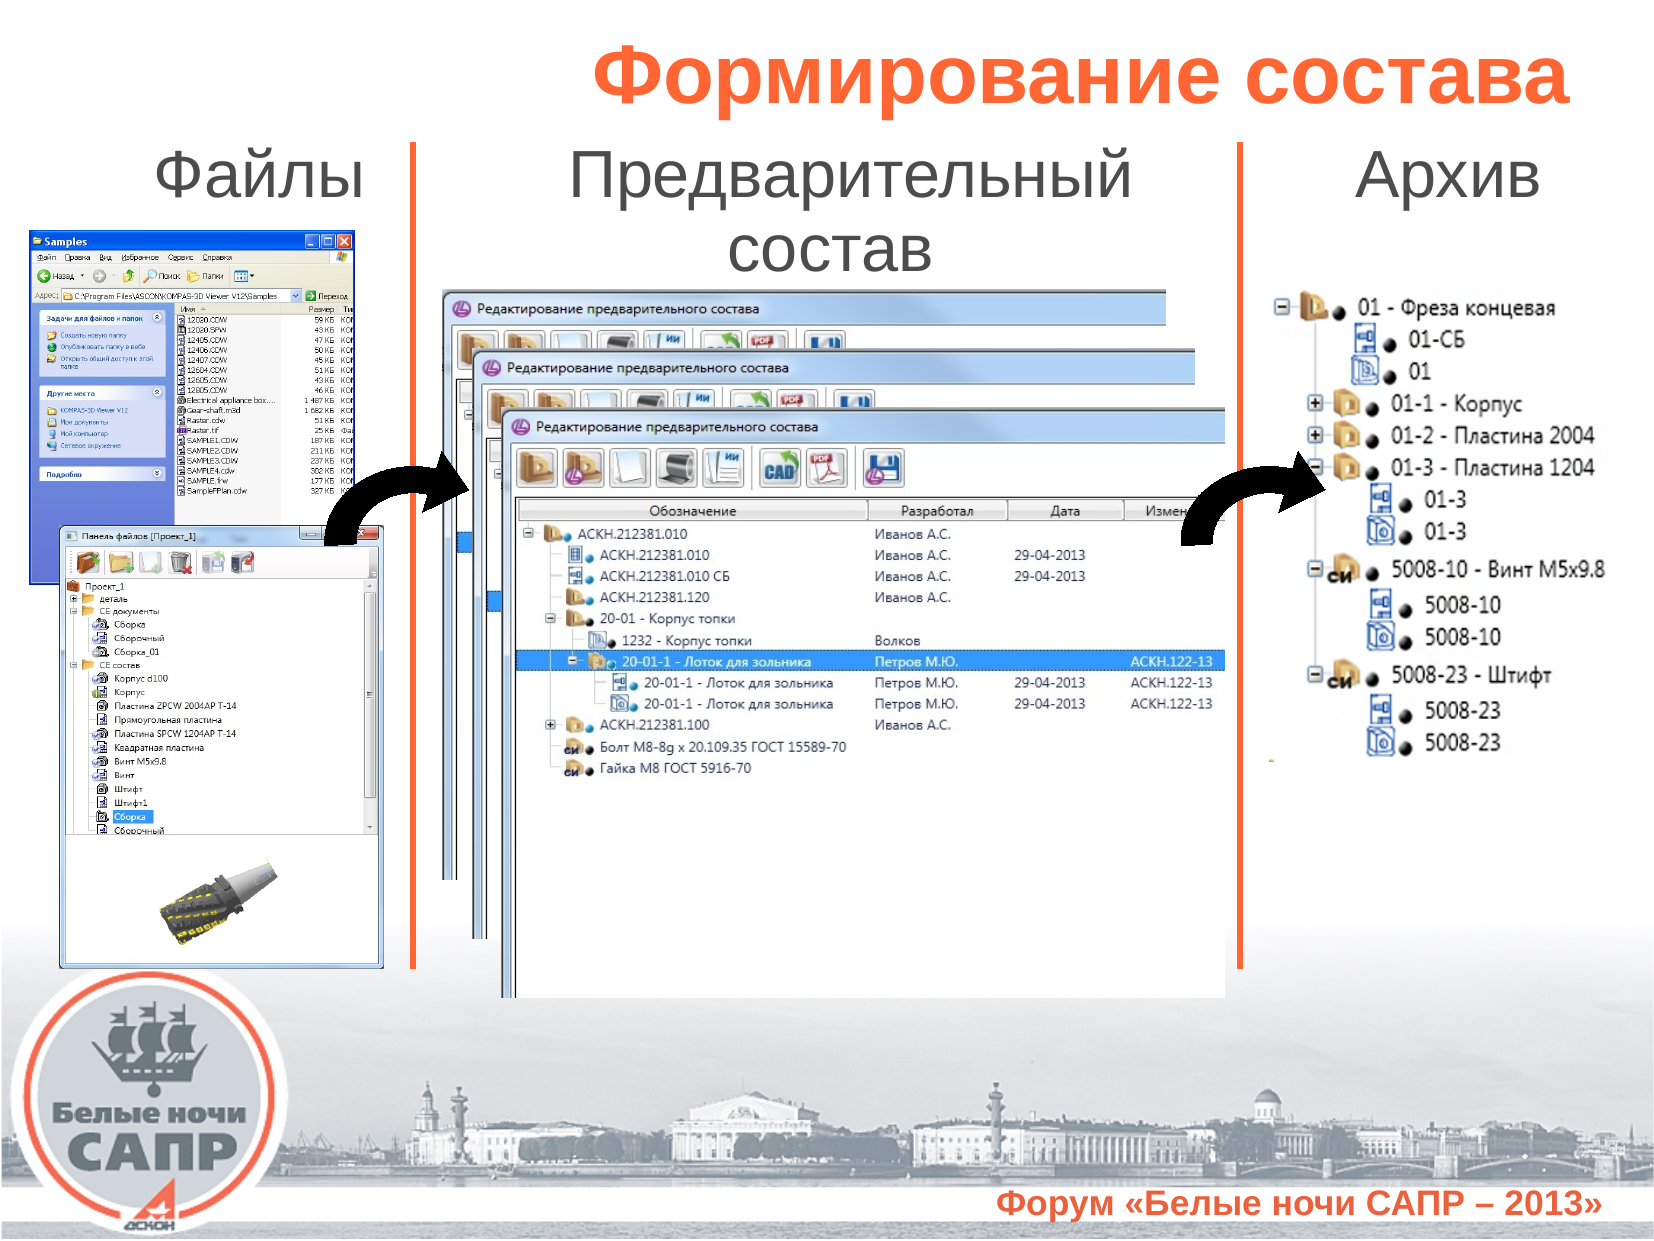

# Формирование состава
Файлы Предварительный Архив
 состав